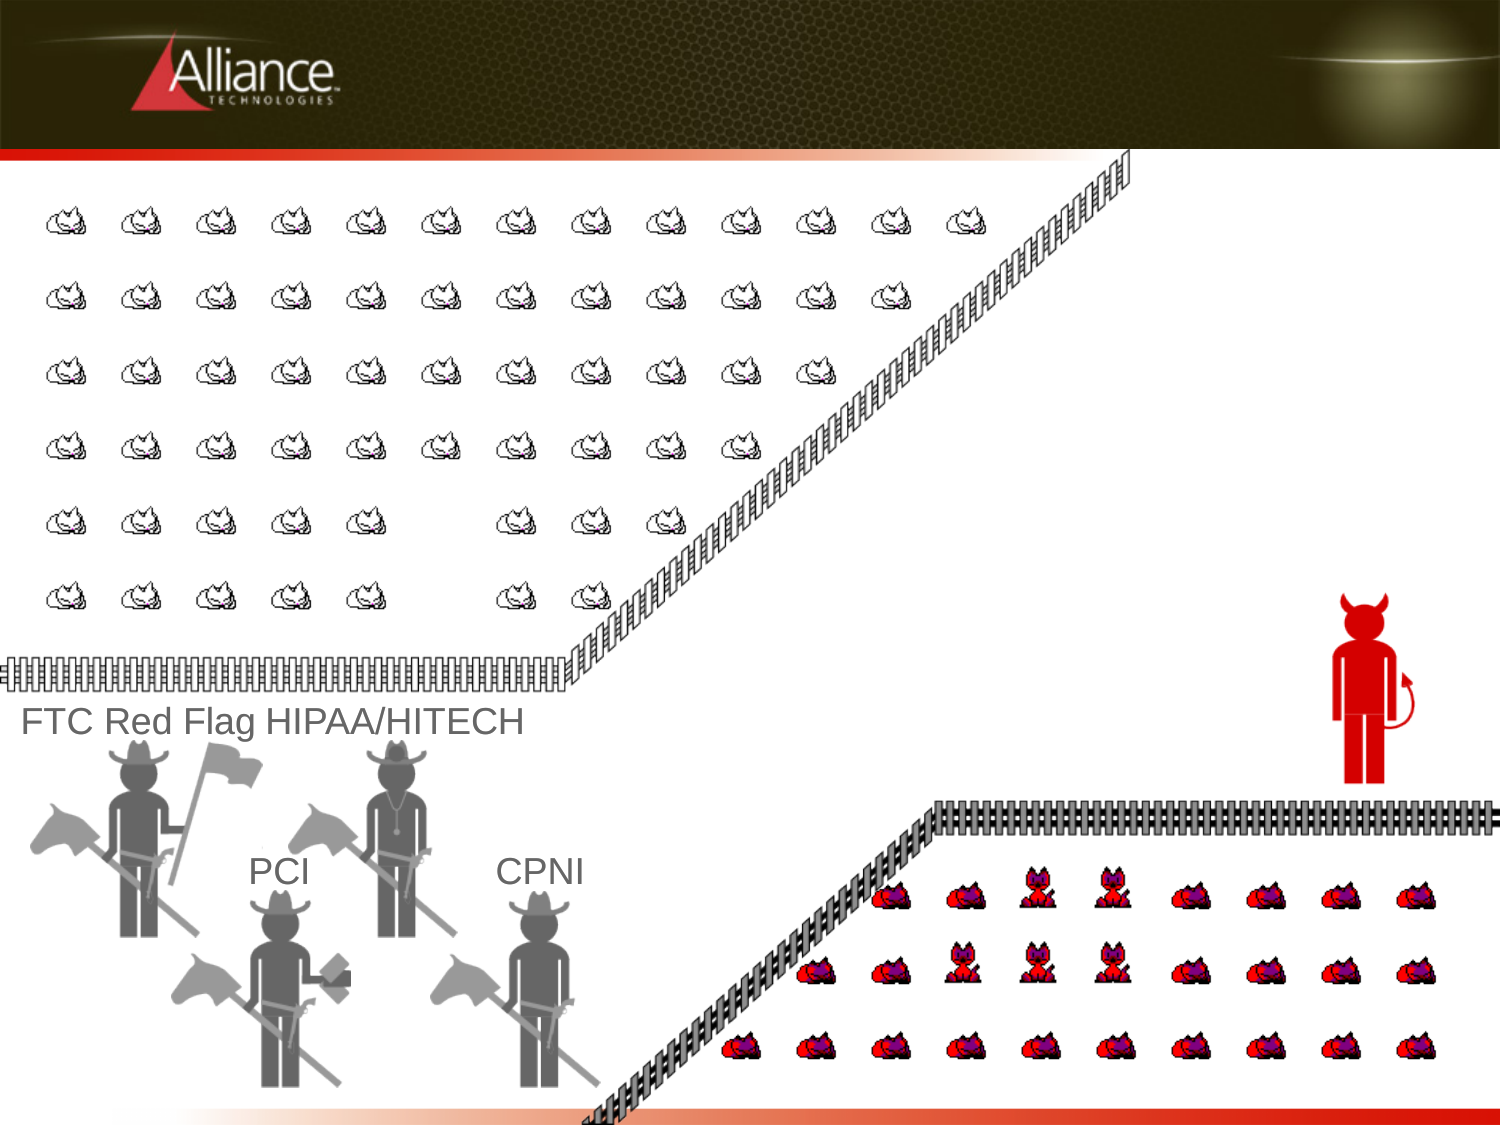

FTC Red Flag
FTC Red Flag
HIPAA/HITECH
HIPAA/HITECH
PCI
PCI
CPNI
CPNI